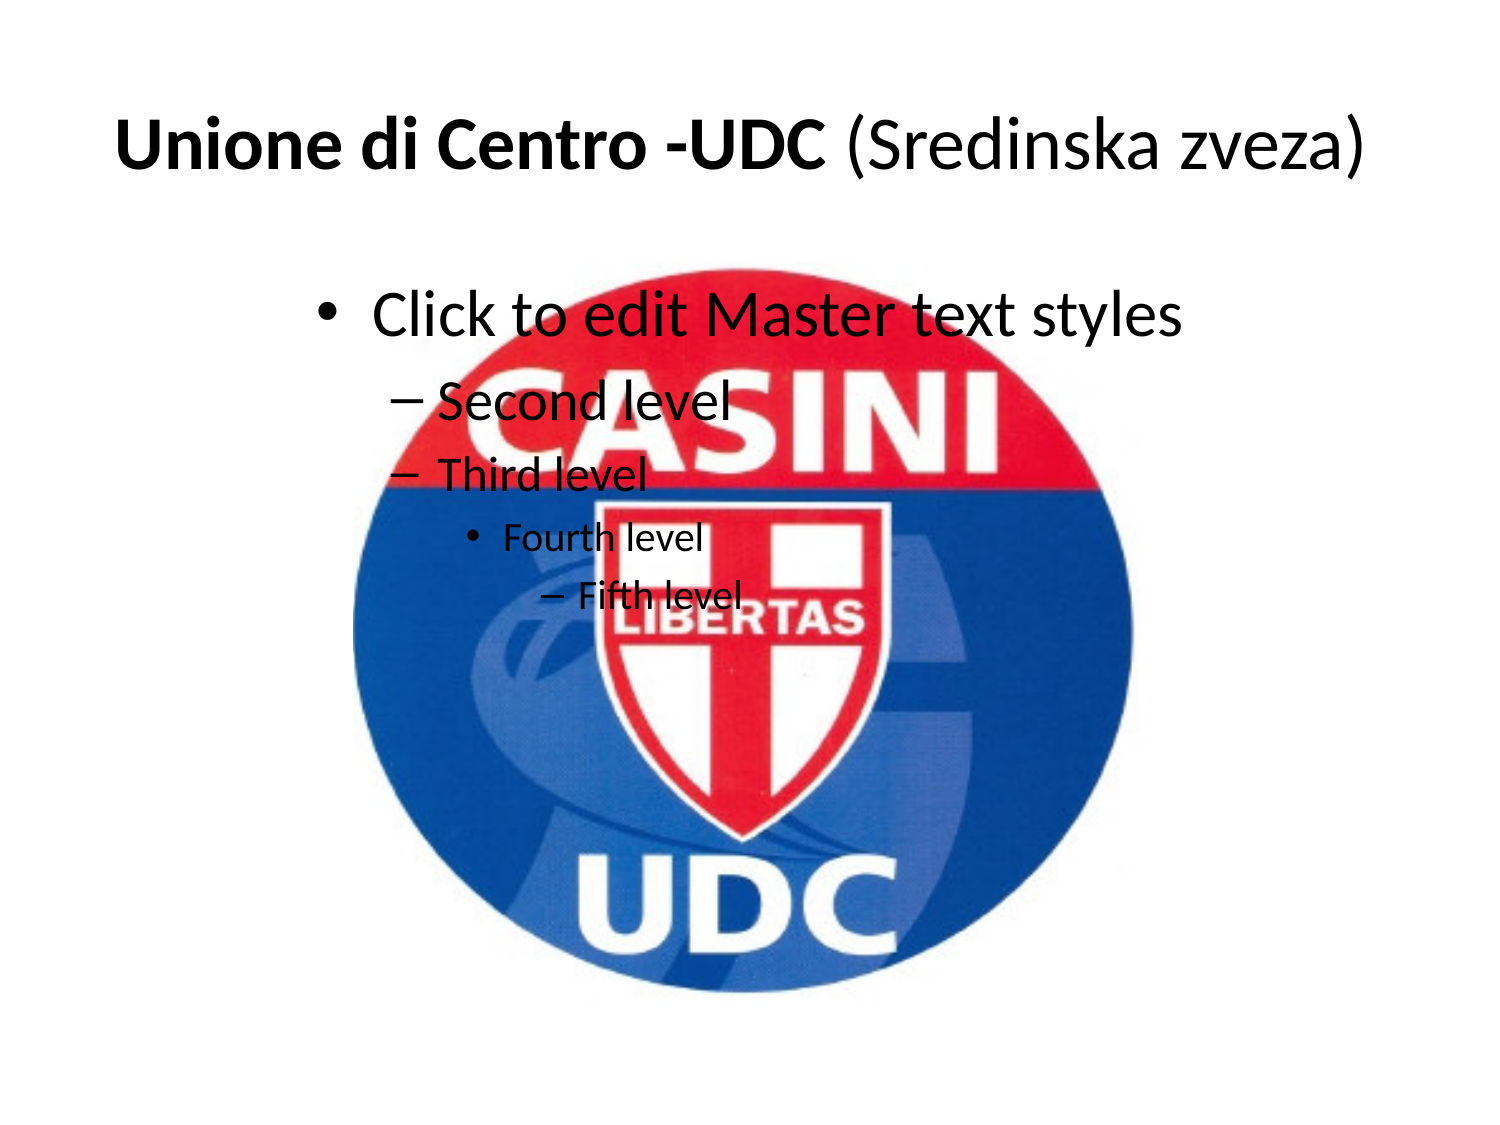

# Unione di Centro -UDC (Sredinska zveza)
Click to edit Master text styles
Second level
Third level
Fourth level
Fifth level